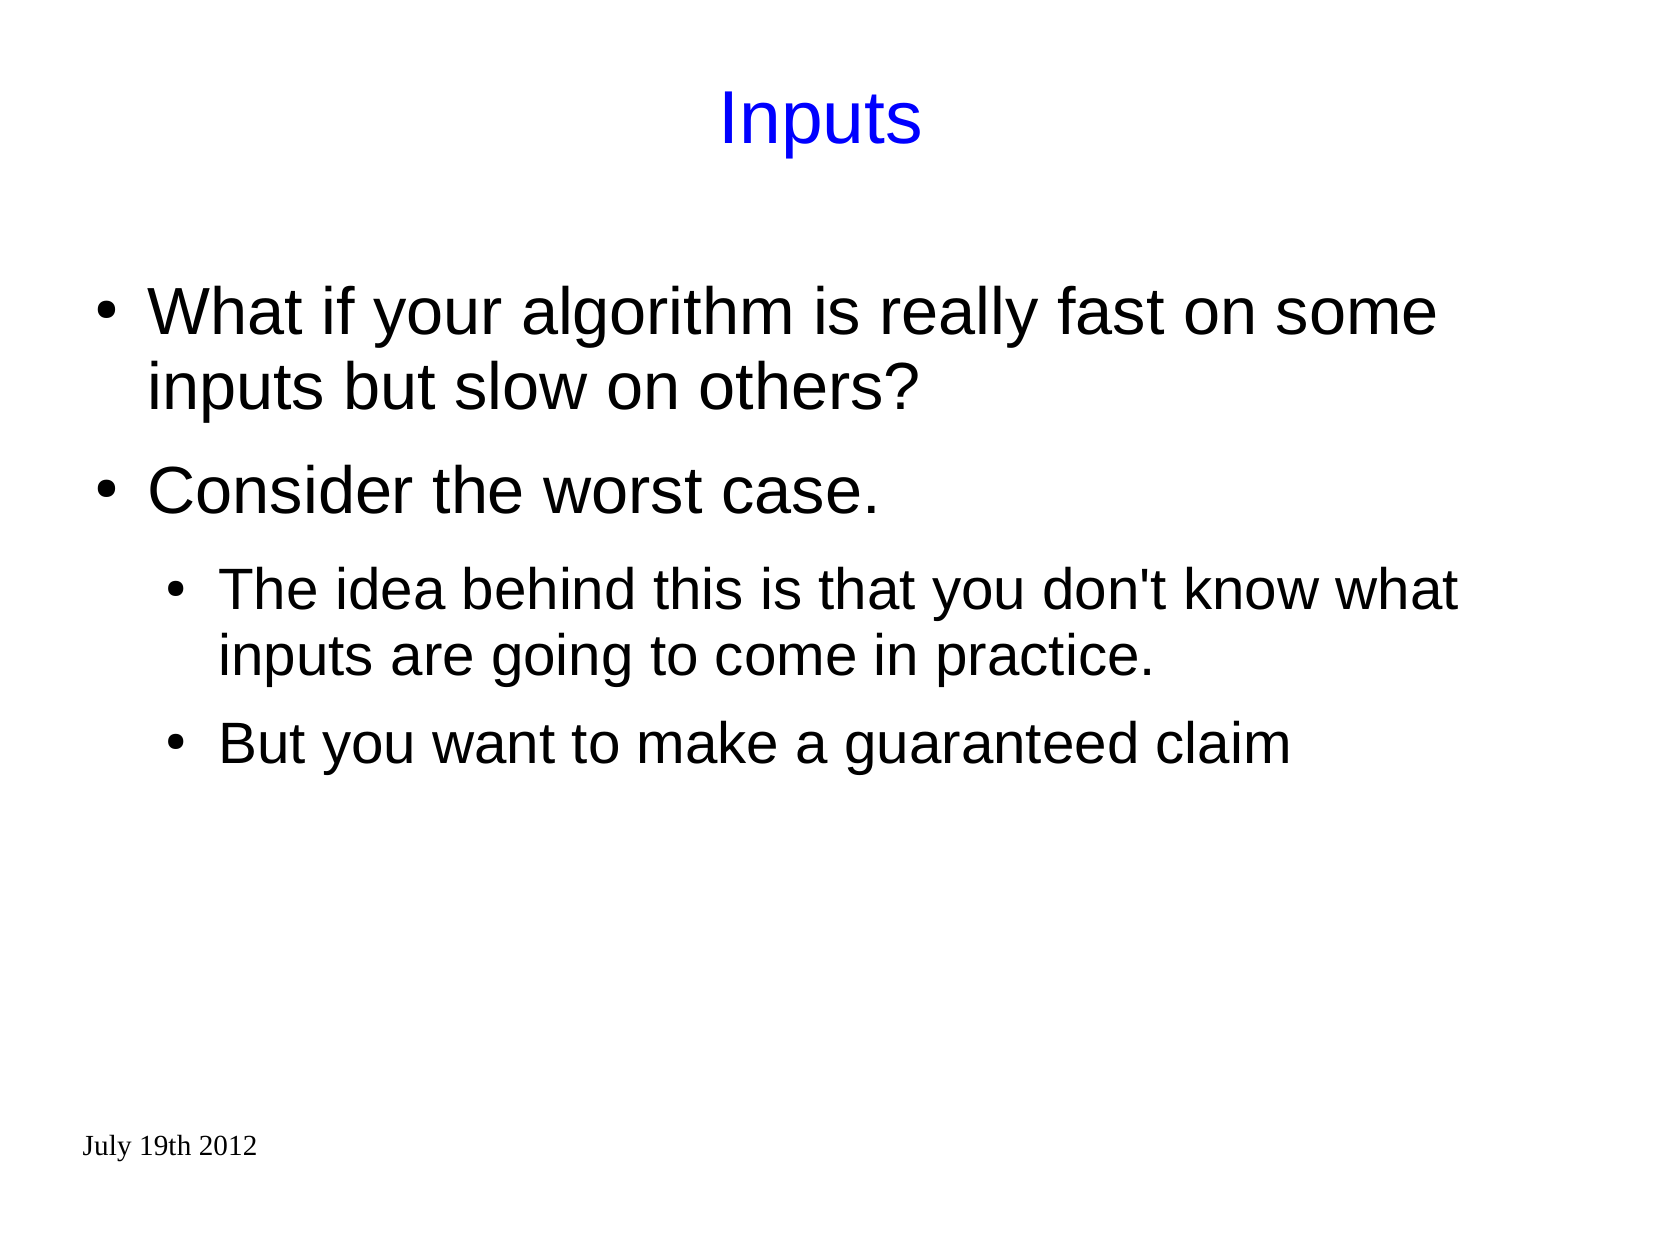

# Inputs
What if your algorithm is really fast on some inputs but slow on others?
Consider the worst case.
The idea behind this is that you don't know what inputs are going to come in practice.
But you want to make a guaranteed claim
July 19th 2012